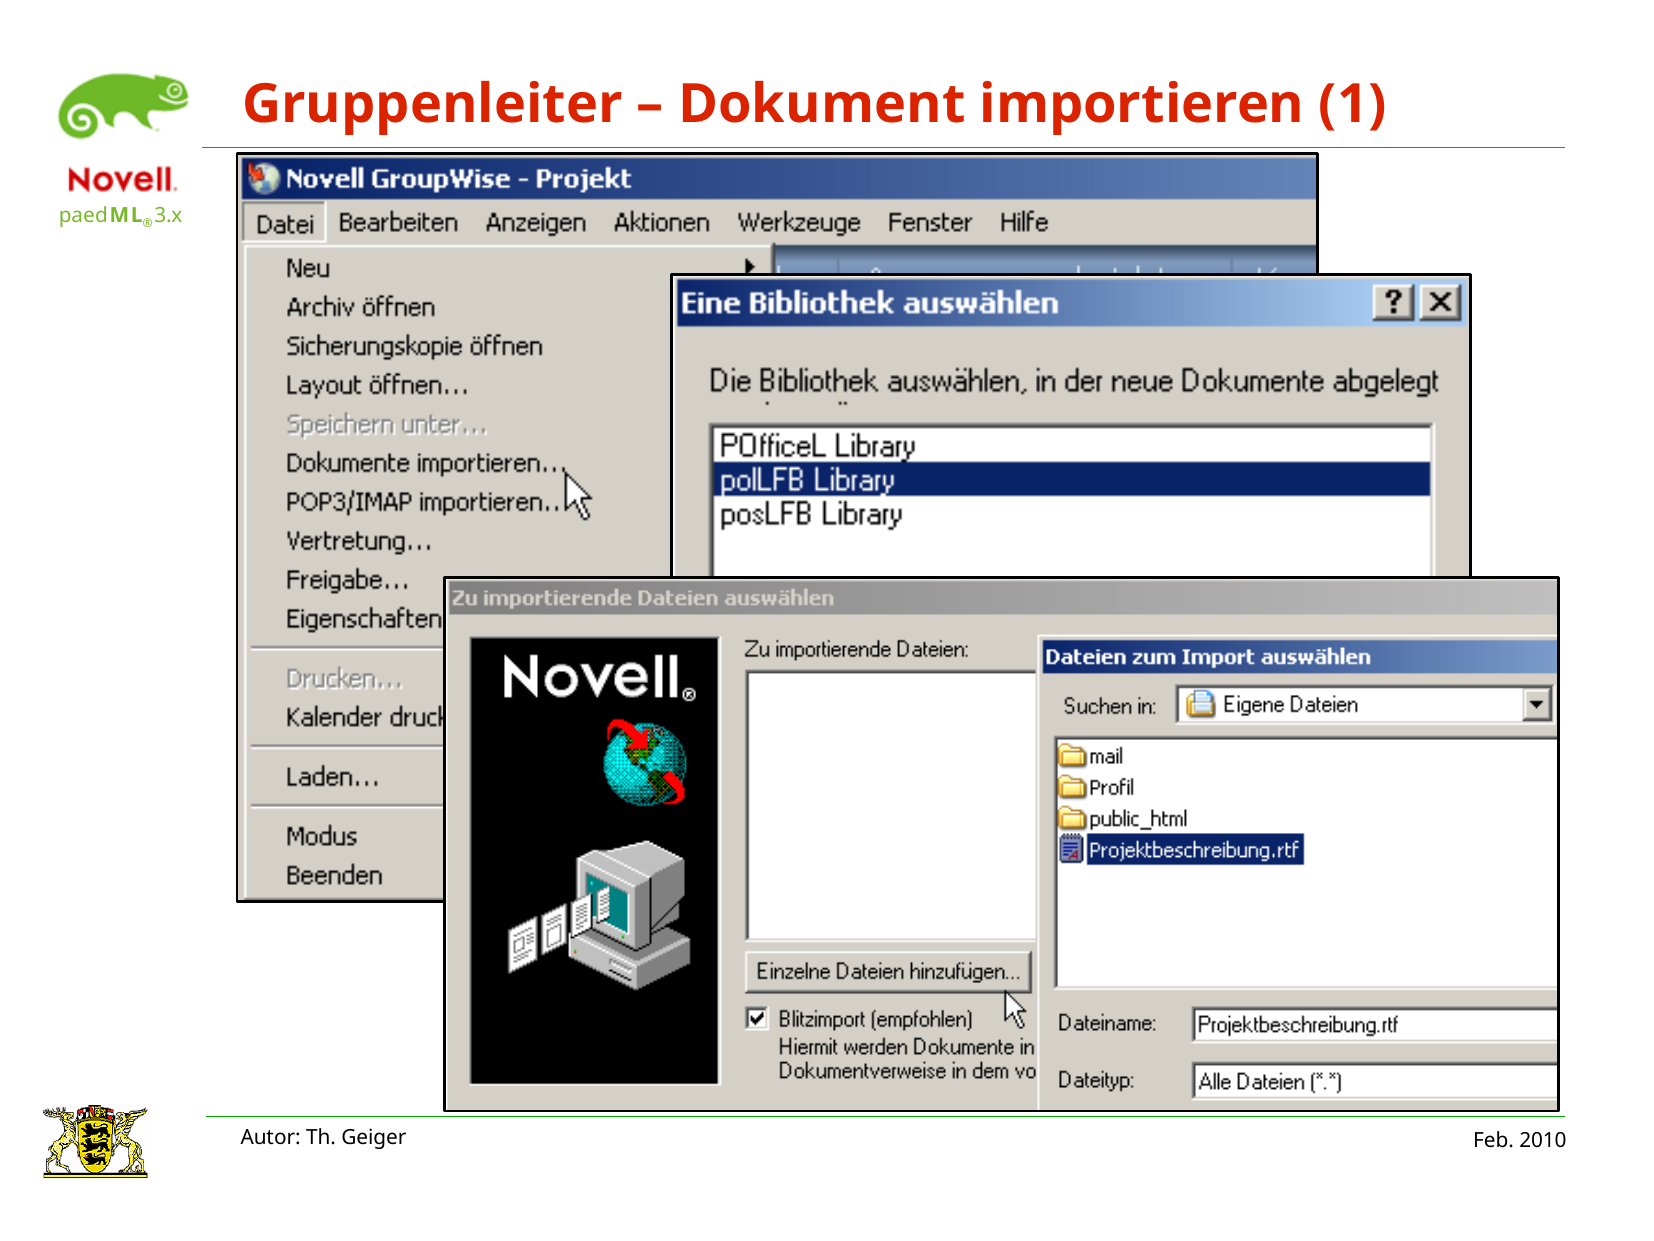

# Gruppenleiter – Dokument importieren (1)
Autor: Th. Geiger
Feb. 2010